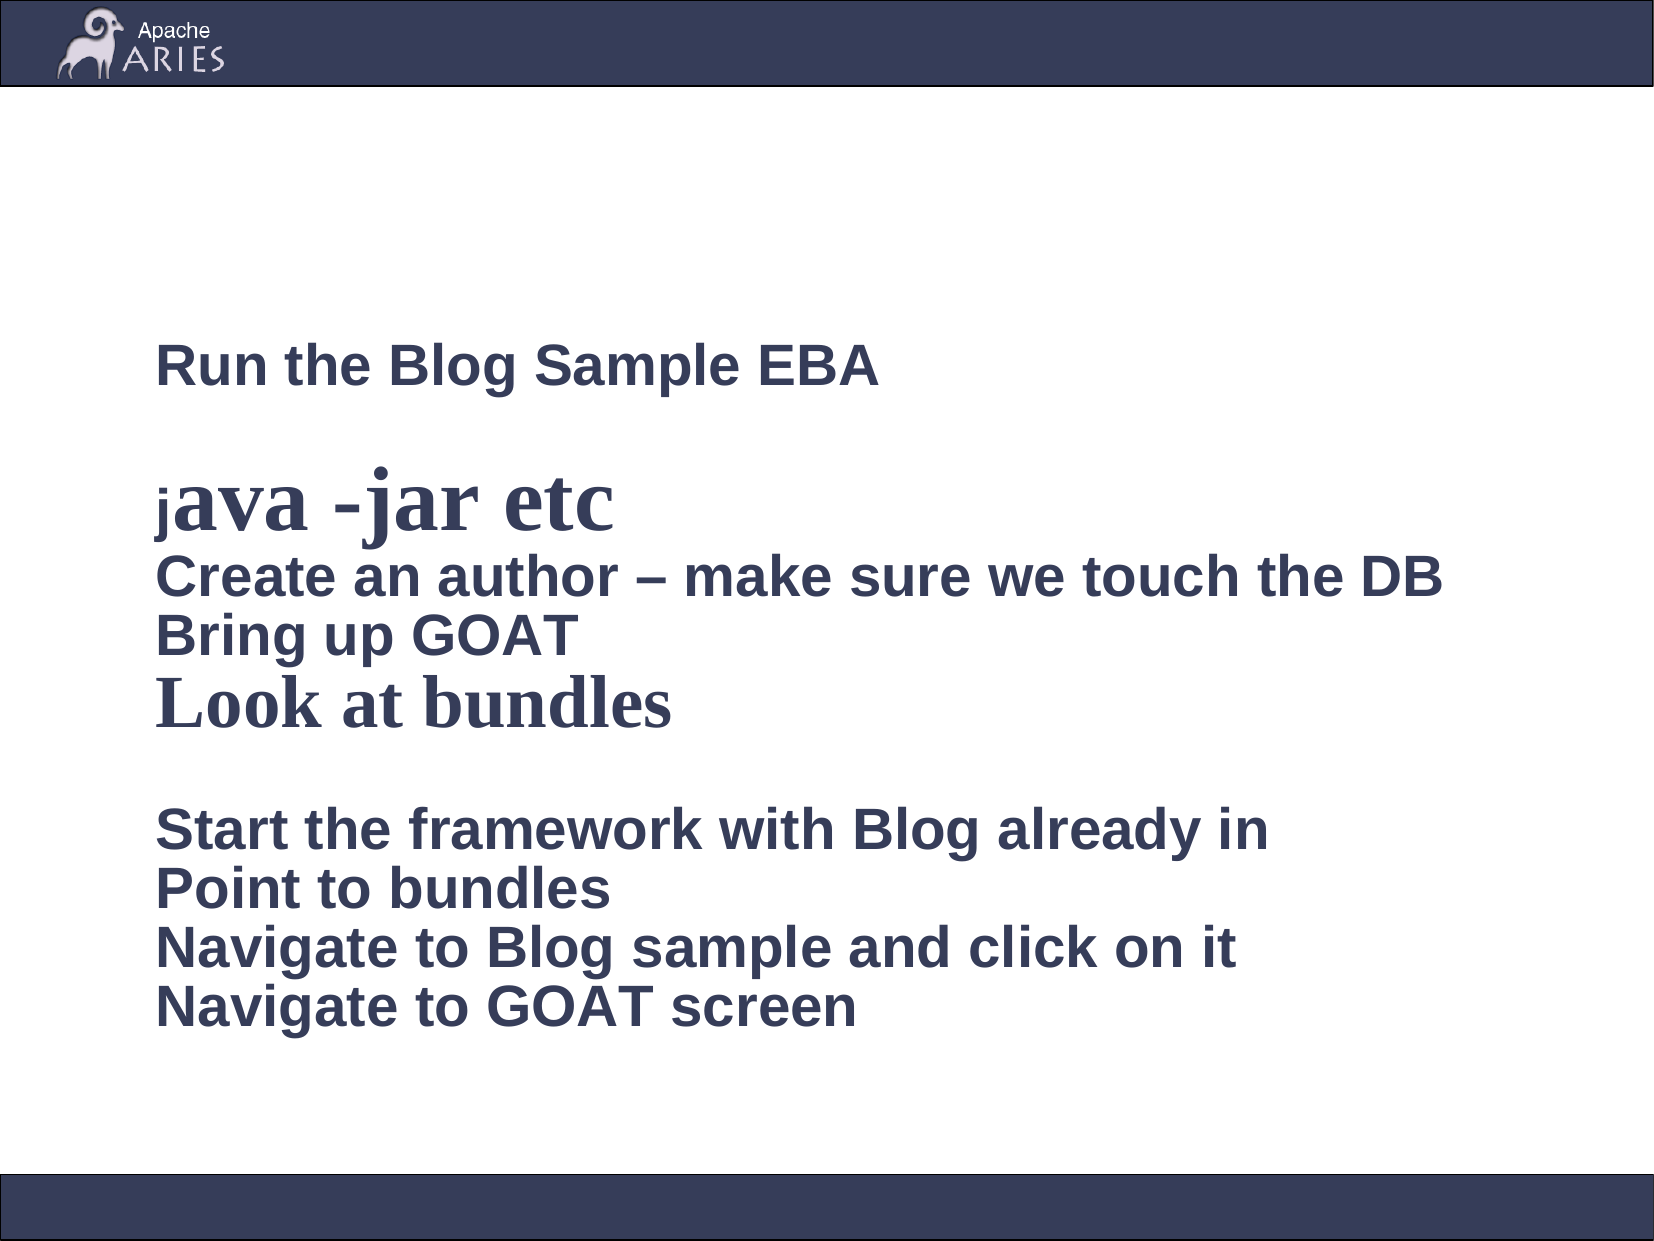

# Run the Blog Sample EBA java -jar etc Create an author – make sure we touch the DB Bring up GOAT Look at bundles Start the framework with Blog already in Point to bundles Navigate to Blog sample and click on it Navigate to GOAT screen
29